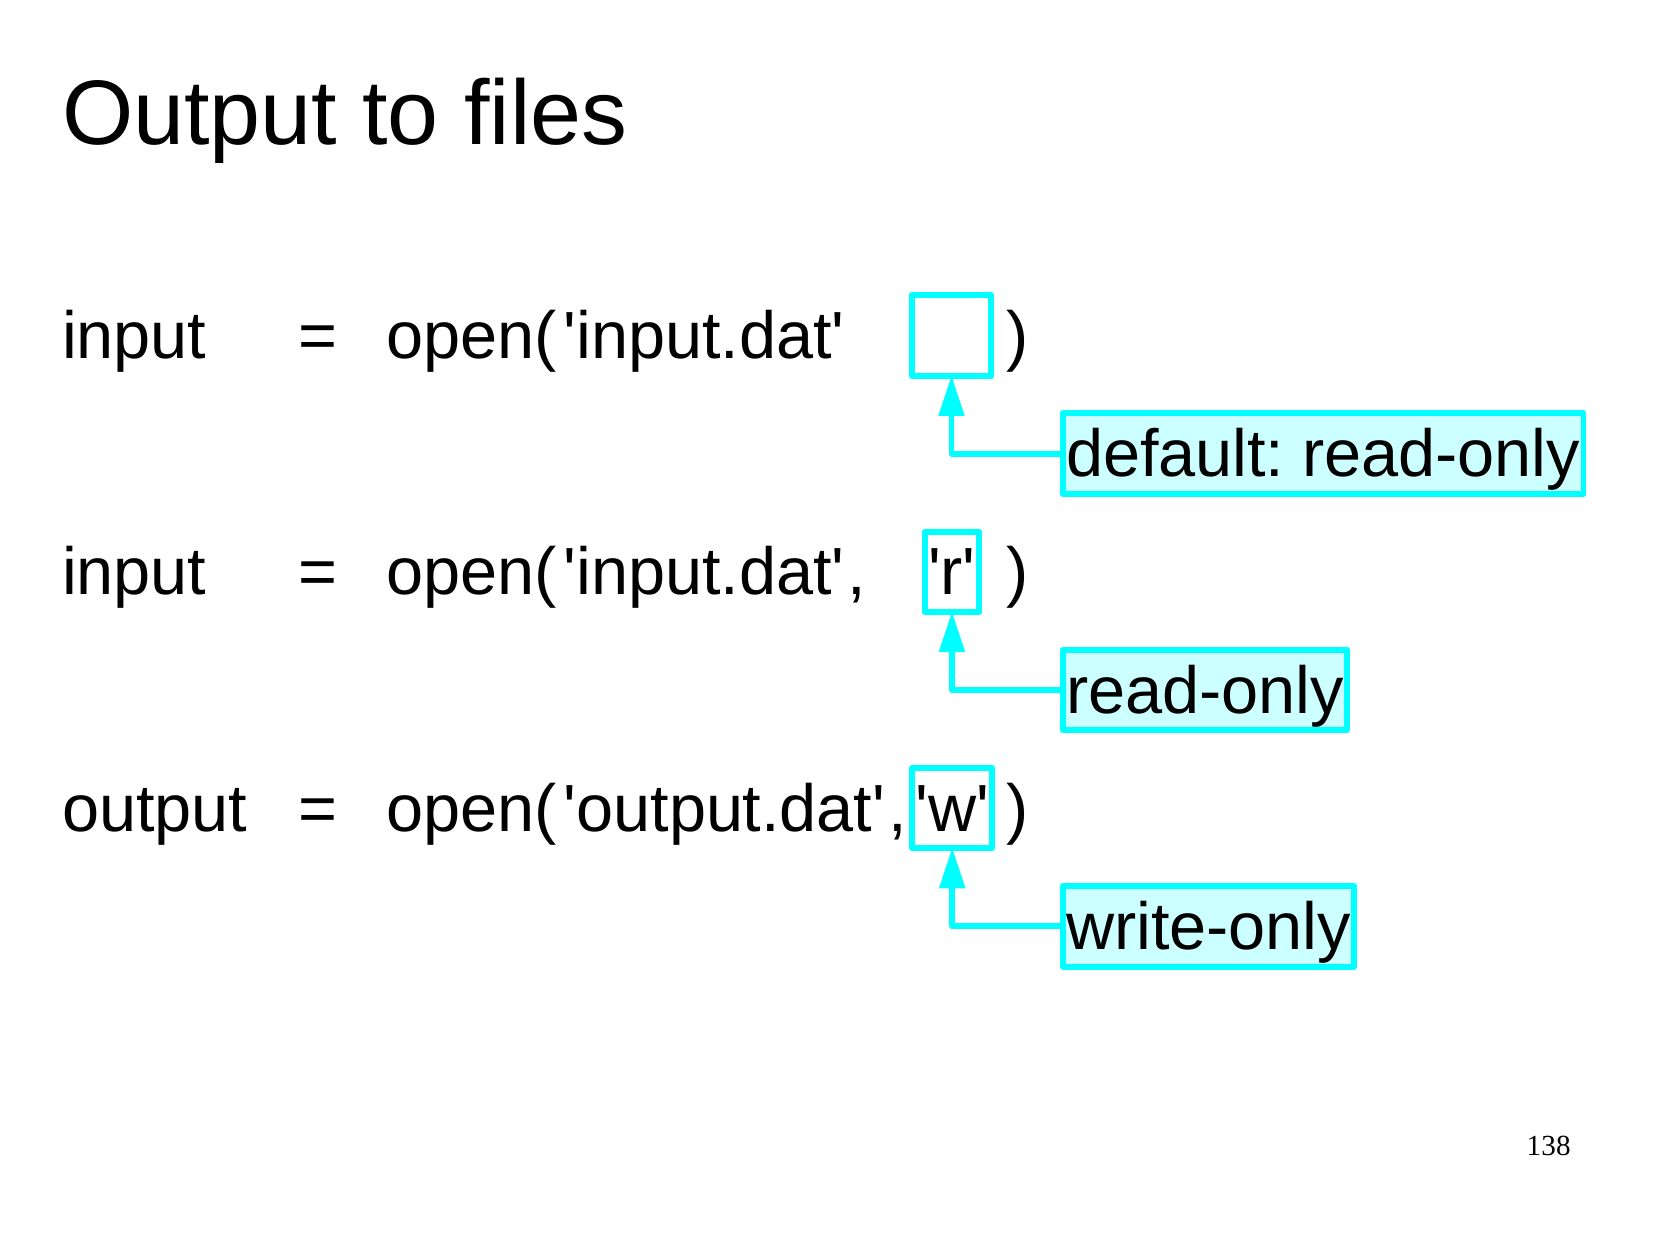

Output to files
input
=
open(
'input.dat'
)
default: read-only
input
=
open(
'input.dat'
,
'r'
)
read-only
output
=
open(
'output.dat'
,
'w'
)
write-only
138